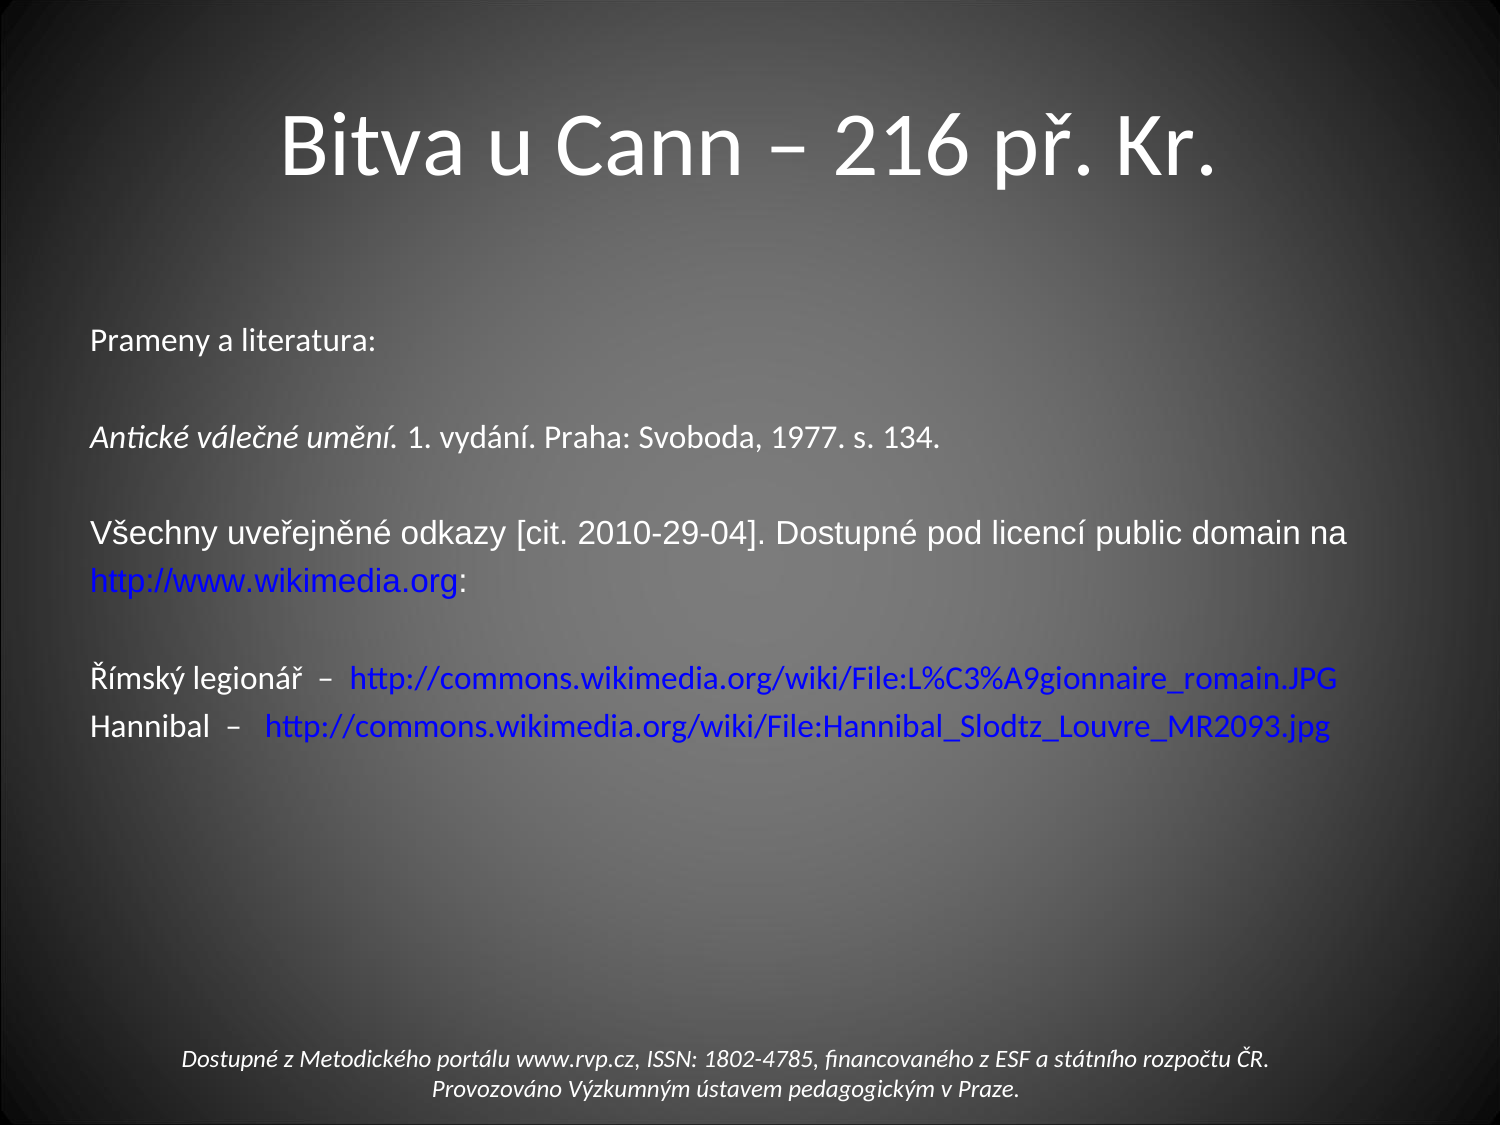

# Bitva u Cann – 216 př. Kr.
Prameny a literatura:
Antické válečné umění. 1. vydání. Praha: Svoboda, 1977. s. 134.
Všechny uveřejněné odkazy [cit. 2010-29-04]. Dostupné pod licencí public domain na
http://www.wikimedia.org:
Římský legionář – http://commons.wikimedia.org/wiki/File:L%C3%A9gionnaire_romain.JPG
Hannibal – http://commons.wikimedia.org/wiki/File:Hannibal_Slodtz_Louvre_MR2093.jpg
Dostupné z Metodického portálu www.rvp.cz, ISSN: 1802-4785, financovaného z ESF a státního rozpočtu ČR. Provozováno Výzkumným ústavem pedagogickým v Praze.